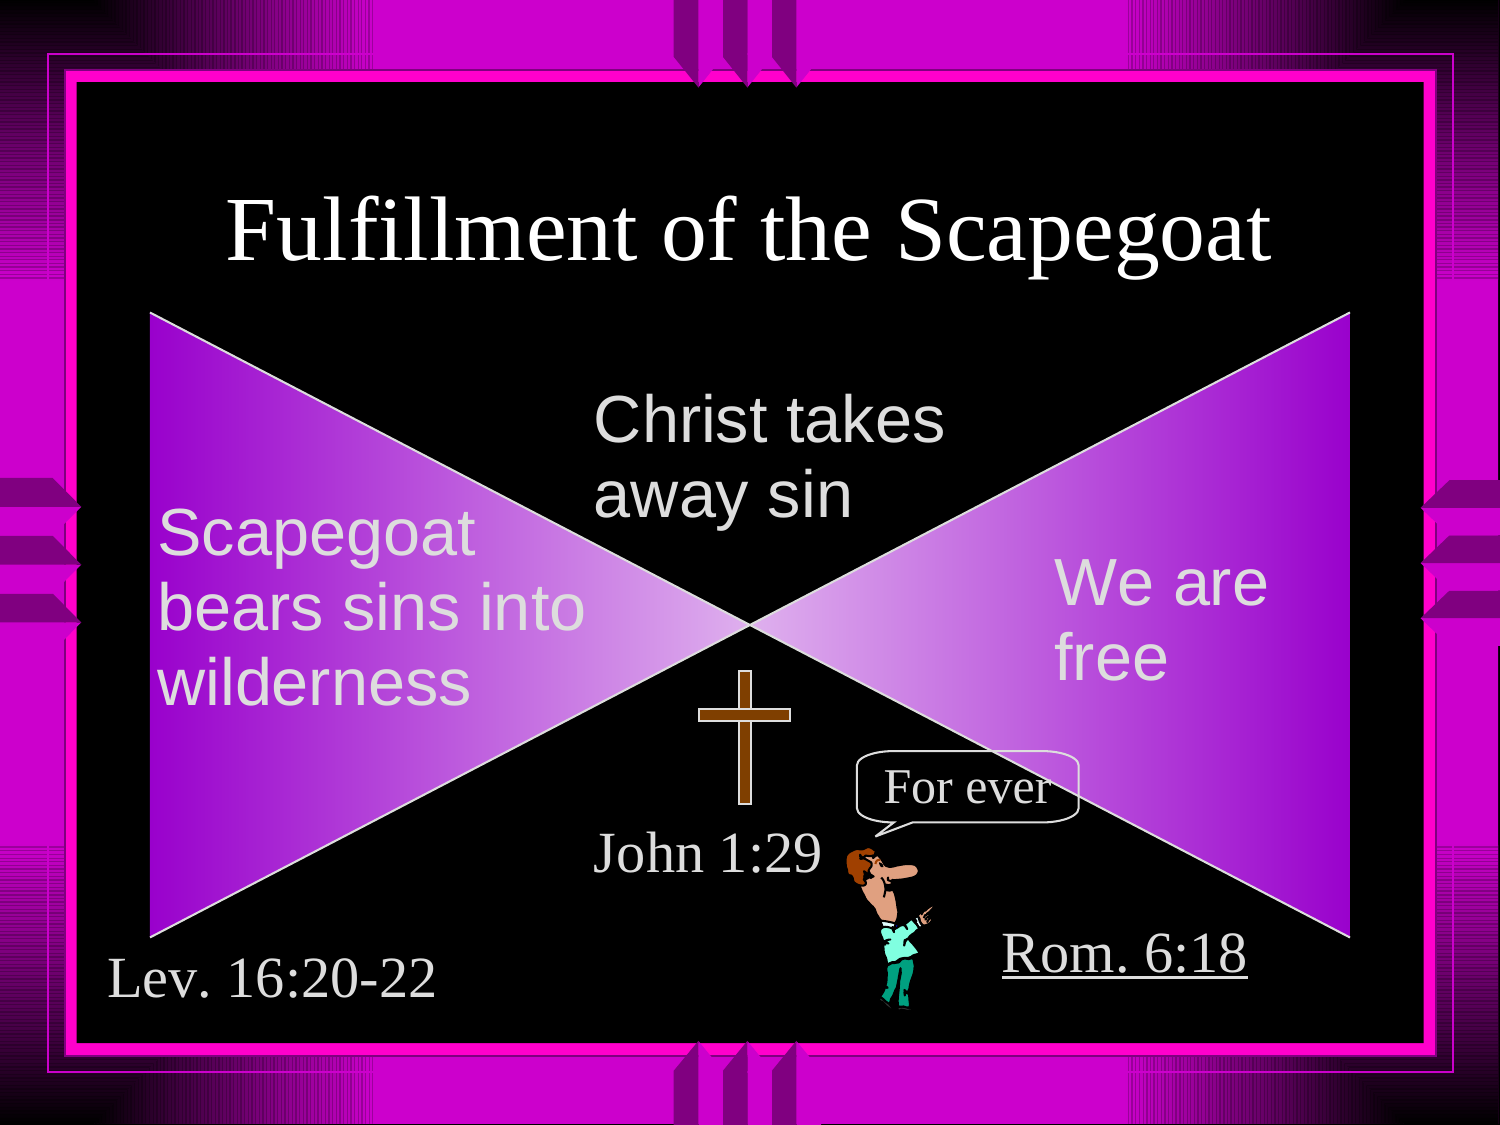

# Fulfillment of the Scapegoat
Christ takes away sin
Scapegoat bears sins into wilderness
We are free
For ever
John 1:29
Rom. 6:18
Lev. 16:20-22